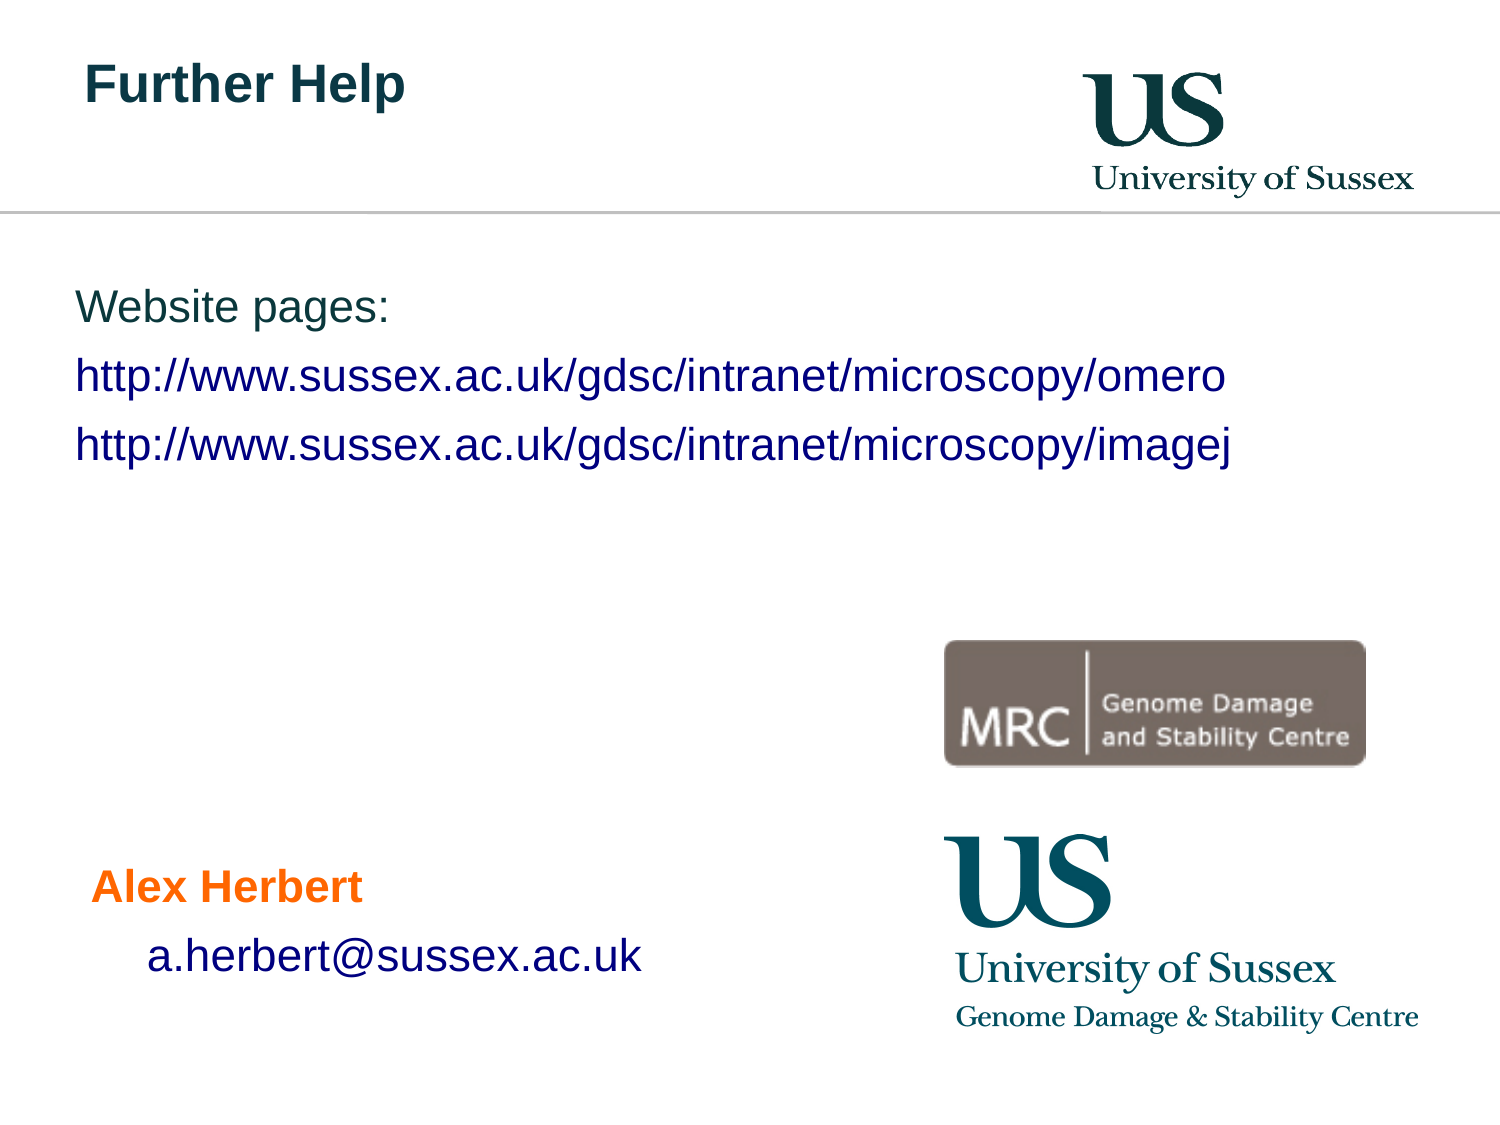

# Further Help
Website pages:
http://www.sussex.ac.uk/gdsc/intranet/microscopy/omero
http://www.sussex.ac.uk/gdsc/intranet/microscopy/imagej
Alex Herbert
a.herbert@sussex.ac.uk